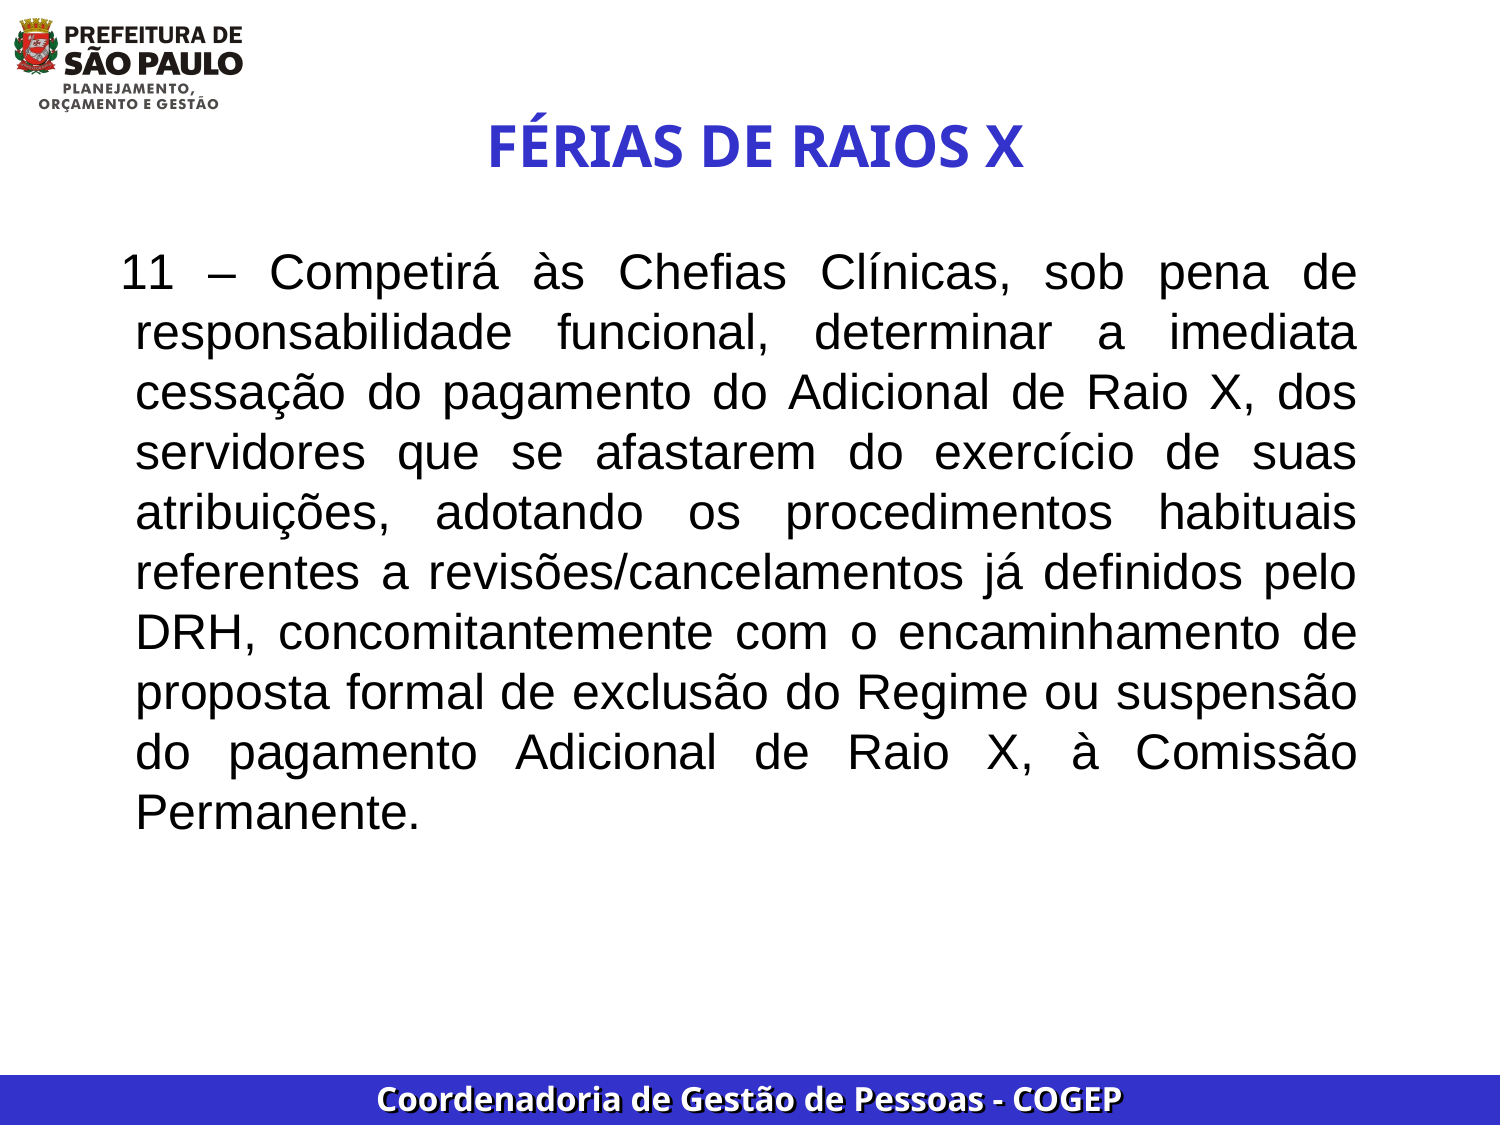

# FÉRIAS DE RAIOS X
11 – Competirá às Chefias Clínicas, sob pena de responsabilidade funcional, determinar a imediata cessação do pagamento do Adicional de Raio X, dos servidores que se afastarem do exercício de suas atribuições, adotando os procedimentos habituais referentes a revisões/cancelamentos já definidos pelo DRH, concomitantemente com o encaminhamento de proposta formal de exclusão do Regime ou suspensão do pagamento Adicional de Raio X, à Comissão Permanente.